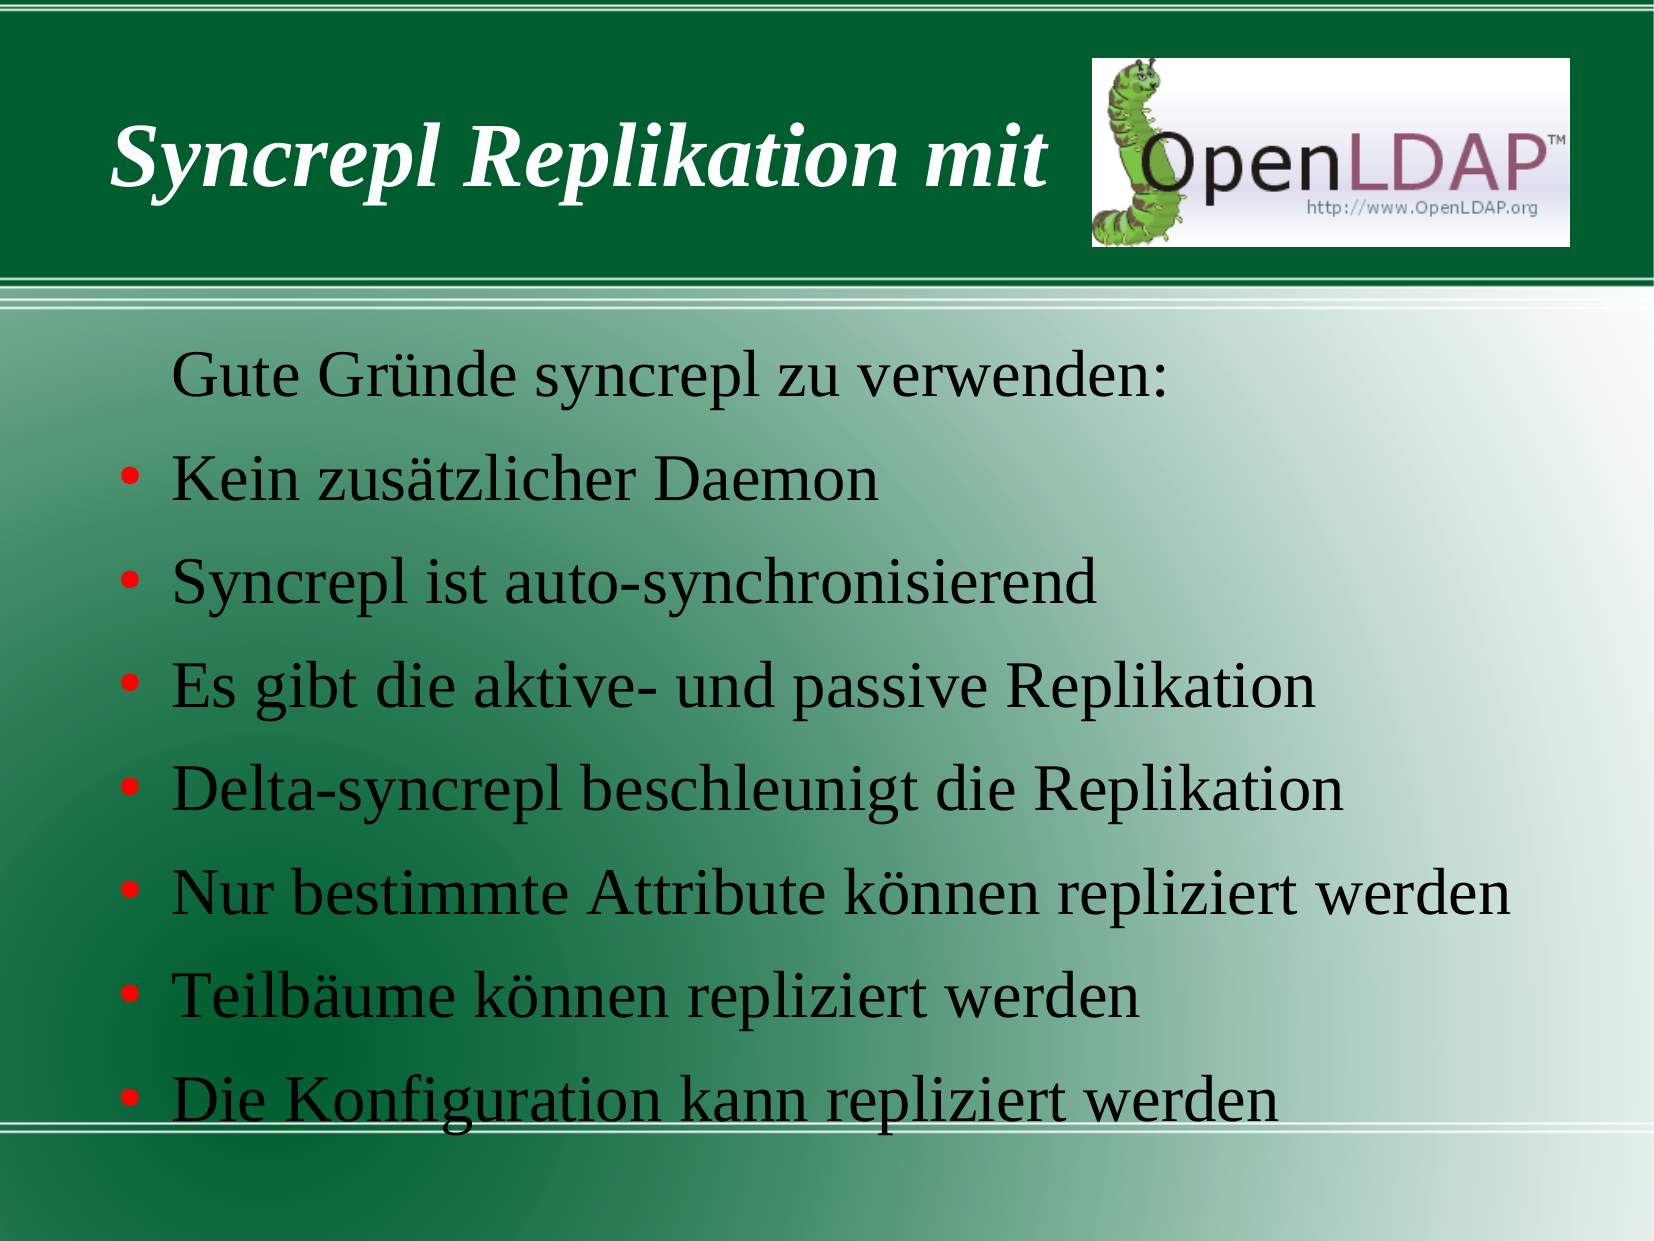

# Syncrepl Replikation mit
Gute Gründe syncrepl zu verwenden:
Kein zusätzlicher Daemon
Syncrepl ist auto-synchronisierend
Es gibt die aktive- und passive Replikation
Delta-syncrepl beschleunigt die Replikation
Nur bestimmte Attribute können repliziert werden
Teilbäume können repliziert werden
Die Konfiguration kann repliziert werden